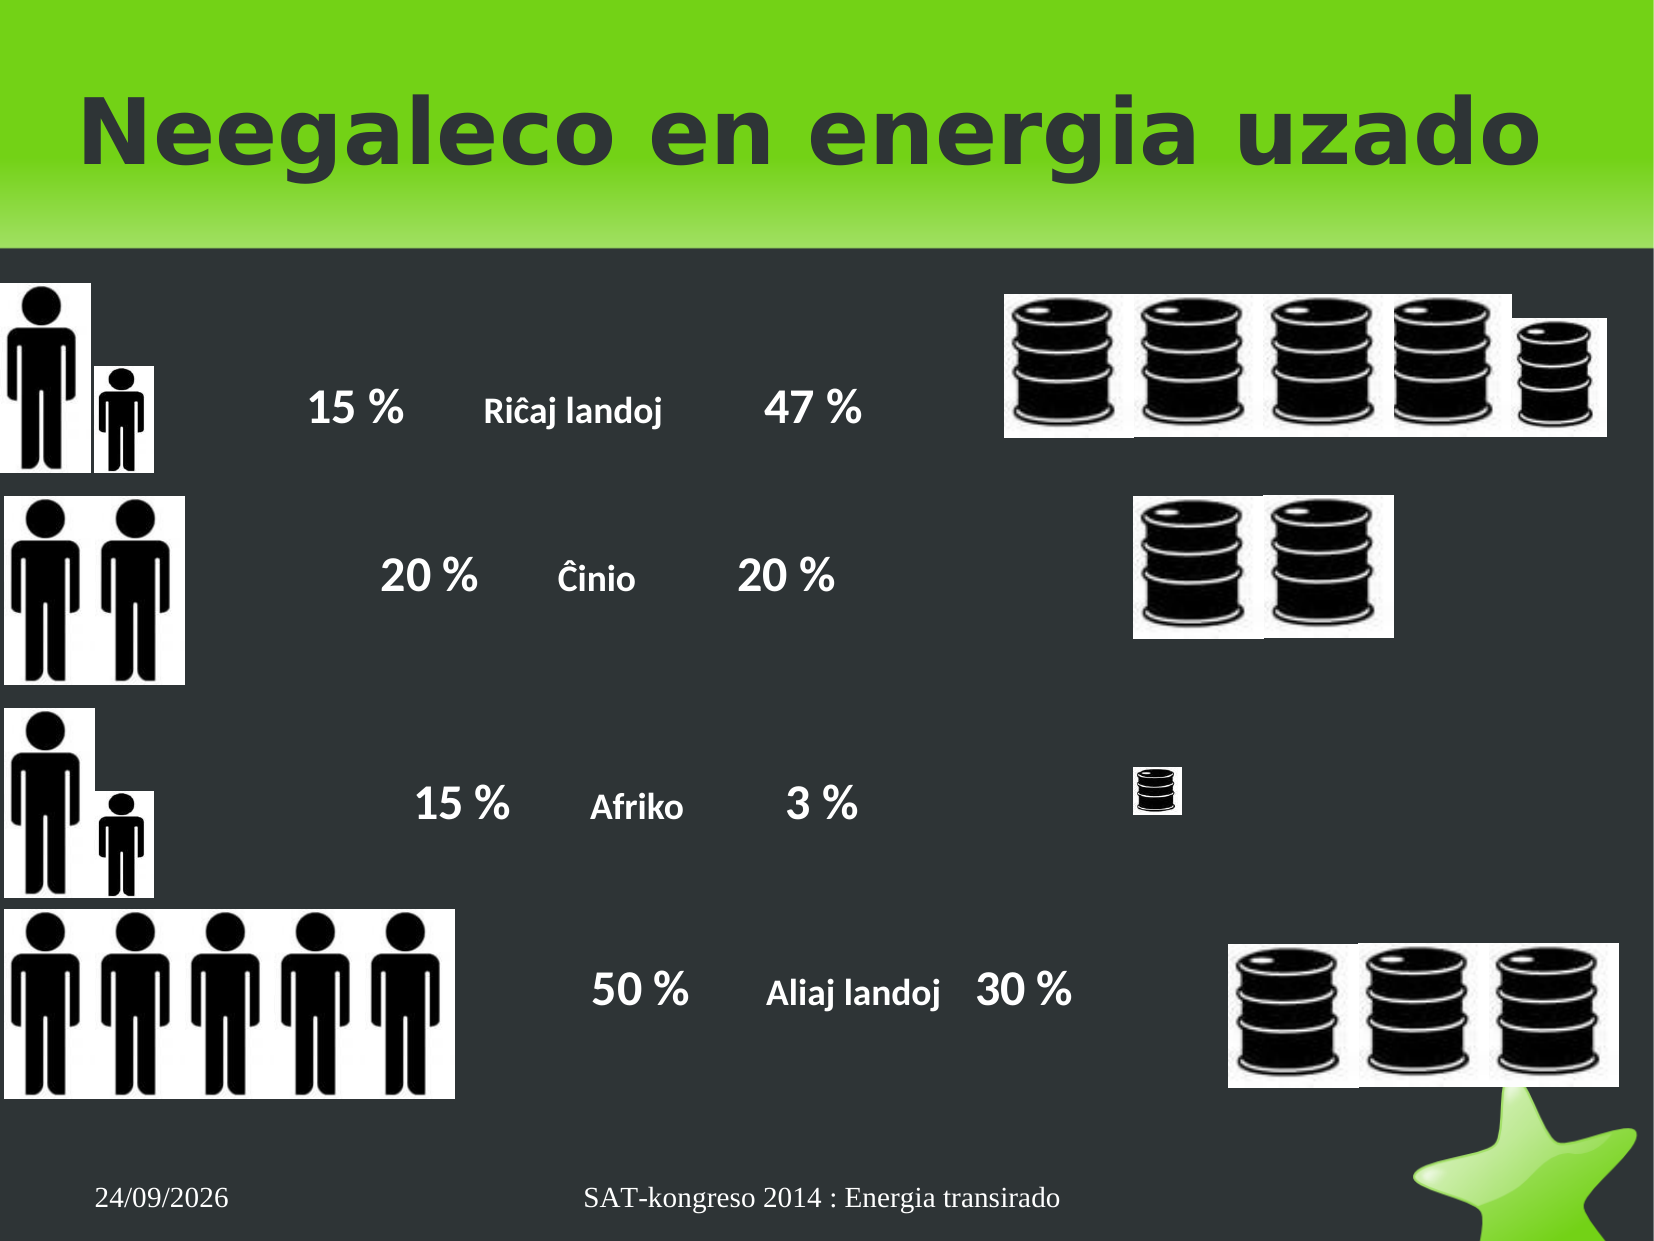

# Neegaleco en energia uzado
15 % Riĉaj landoj 47 %
20 % Ĉinio 20 %
15 % Afriko 3 %
50 % Aliaj landoj 30 %